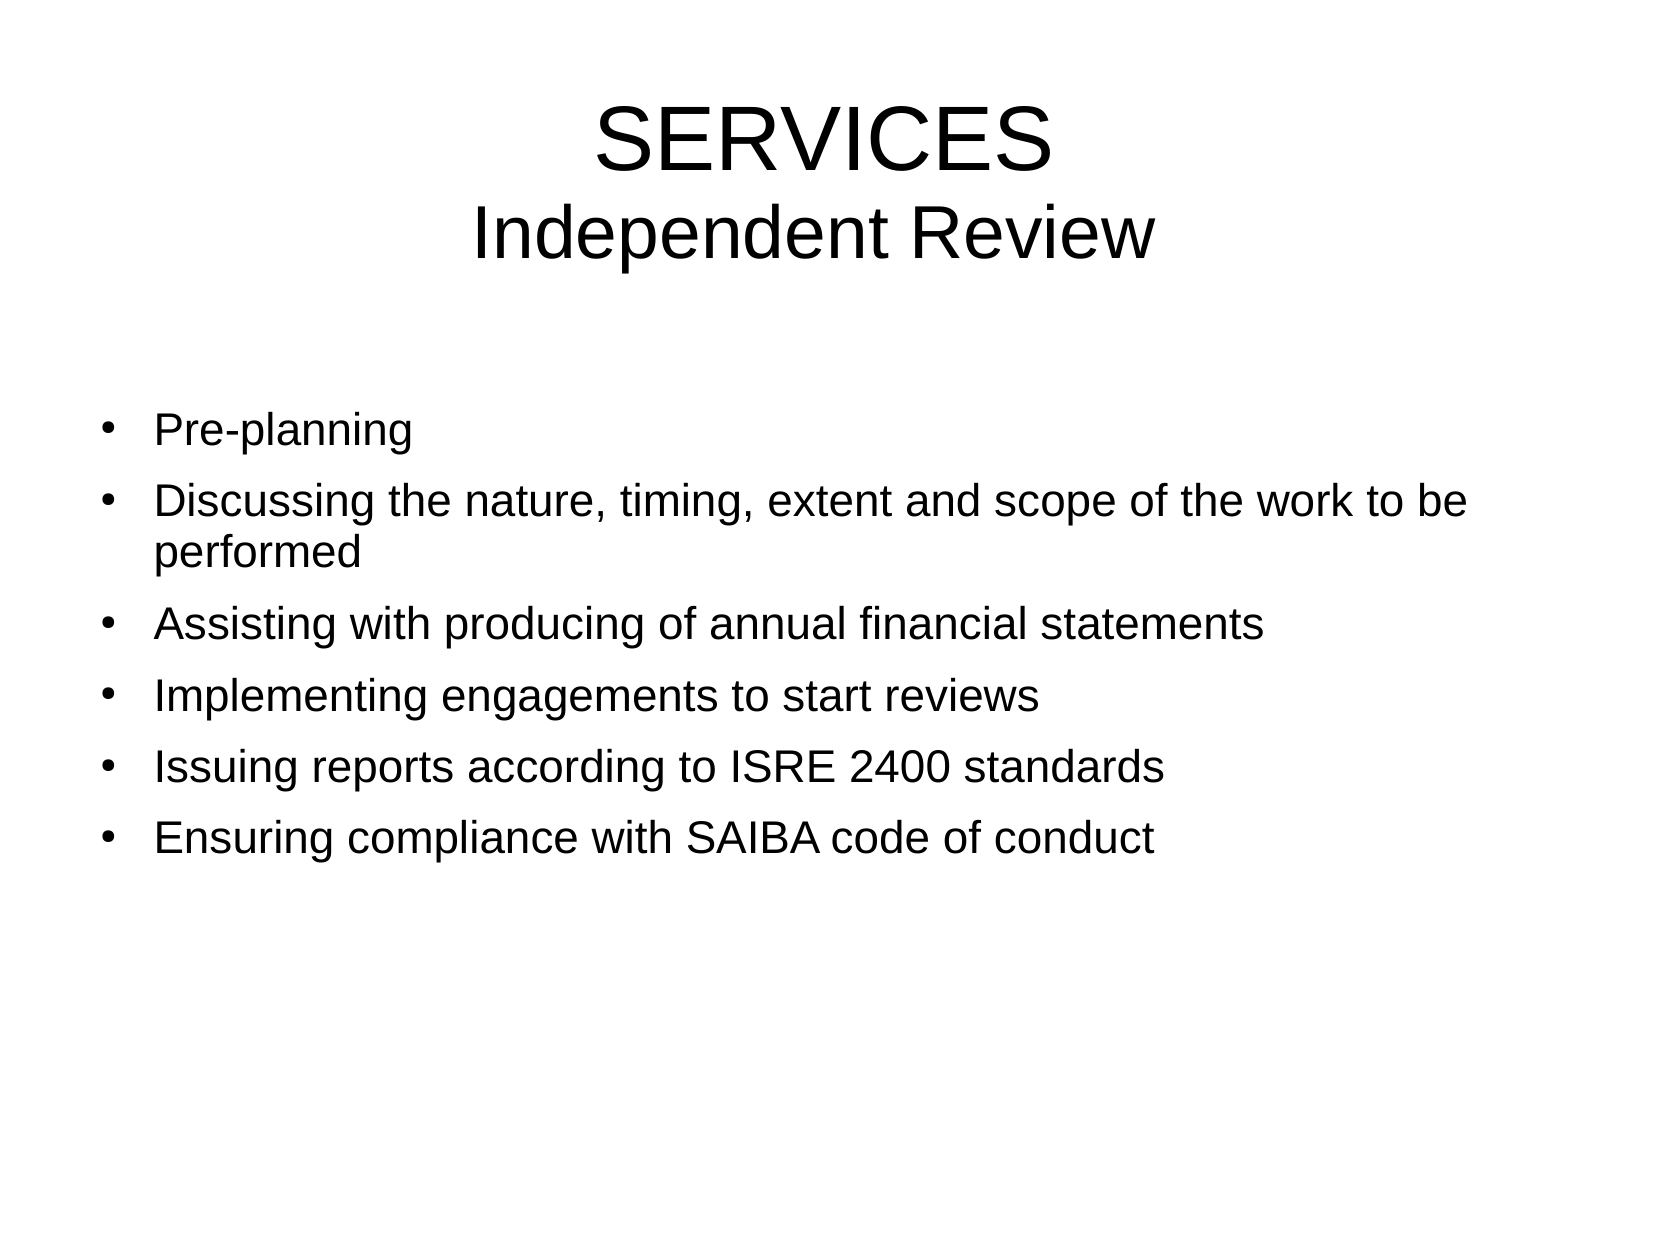

# SERVICES Independent Review
Pre-planning
Discussing the nature, timing, extent and scope of the work to be performed
Assisting with producing of annual financial statements
Implementing engagements to start reviews
Issuing reports according to ISRE 2400 standards
Ensuring compliance with SAIBA code of conduct